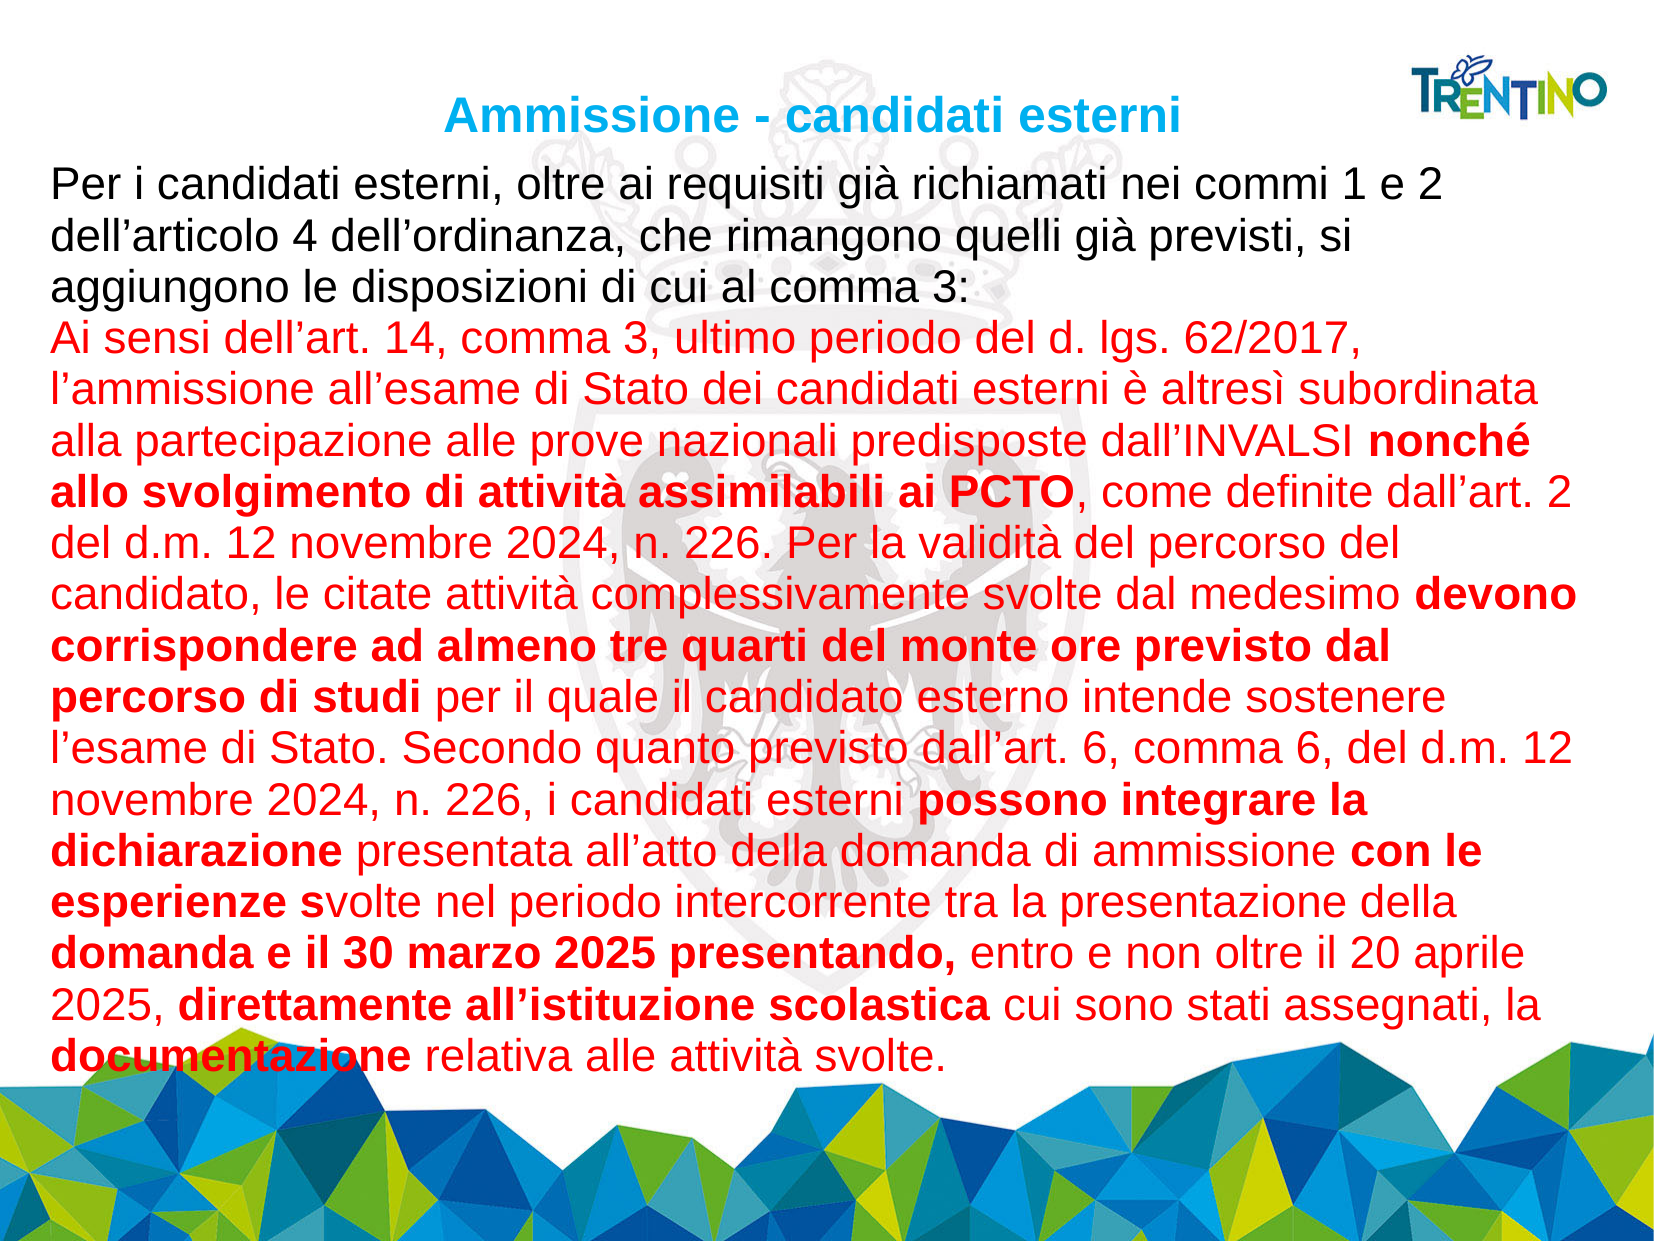

Ammissione - candidati esterni
Per i candidati esterni, oltre ai requisiti già richiamati nei commi 1 e 2 dell’articolo 4 dell’ordinanza, che rimangono quelli già previsti, si aggiungono le disposizioni di cui al comma 3:
Ai sensi dell’art. 14, comma 3, ultimo periodo del d. lgs. 62/2017, l’ammissione all’esame di Stato dei candidati esterni è altresì subordinata alla partecipazione alle prove nazionali predisposte dall’INVALSI nonché allo svolgimento di attività assimilabili ai PCTO, come definite dall’art. 2 del d.m. 12 novembre 2024, n. 226. Per la validità del percorso del candidato, le citate attività complessivamente svolte dal medesimo devono corrispondere ad almeno tre quarti del monte ore previsto dal percorso di studi per il quale il candidato esterno intende sostenere l’esame di Stato. Secondo quanto previsto dall’art. 6, comma 6, del d.m. 12 novembre 2024, n. 226, i candidati esterni possono integrare la dichiarazione presentata all’atto della domanda di ammissione con le esperienze svolte nel periodo intercorrente tra la presentazione della domanda e il 30 marzo 2025 presentando, entro e non oltre il 20 aprile 2025, direttamente all’istituzione scolastica cui sono stati assegnati, la documentazione relativa alle attività svolte.